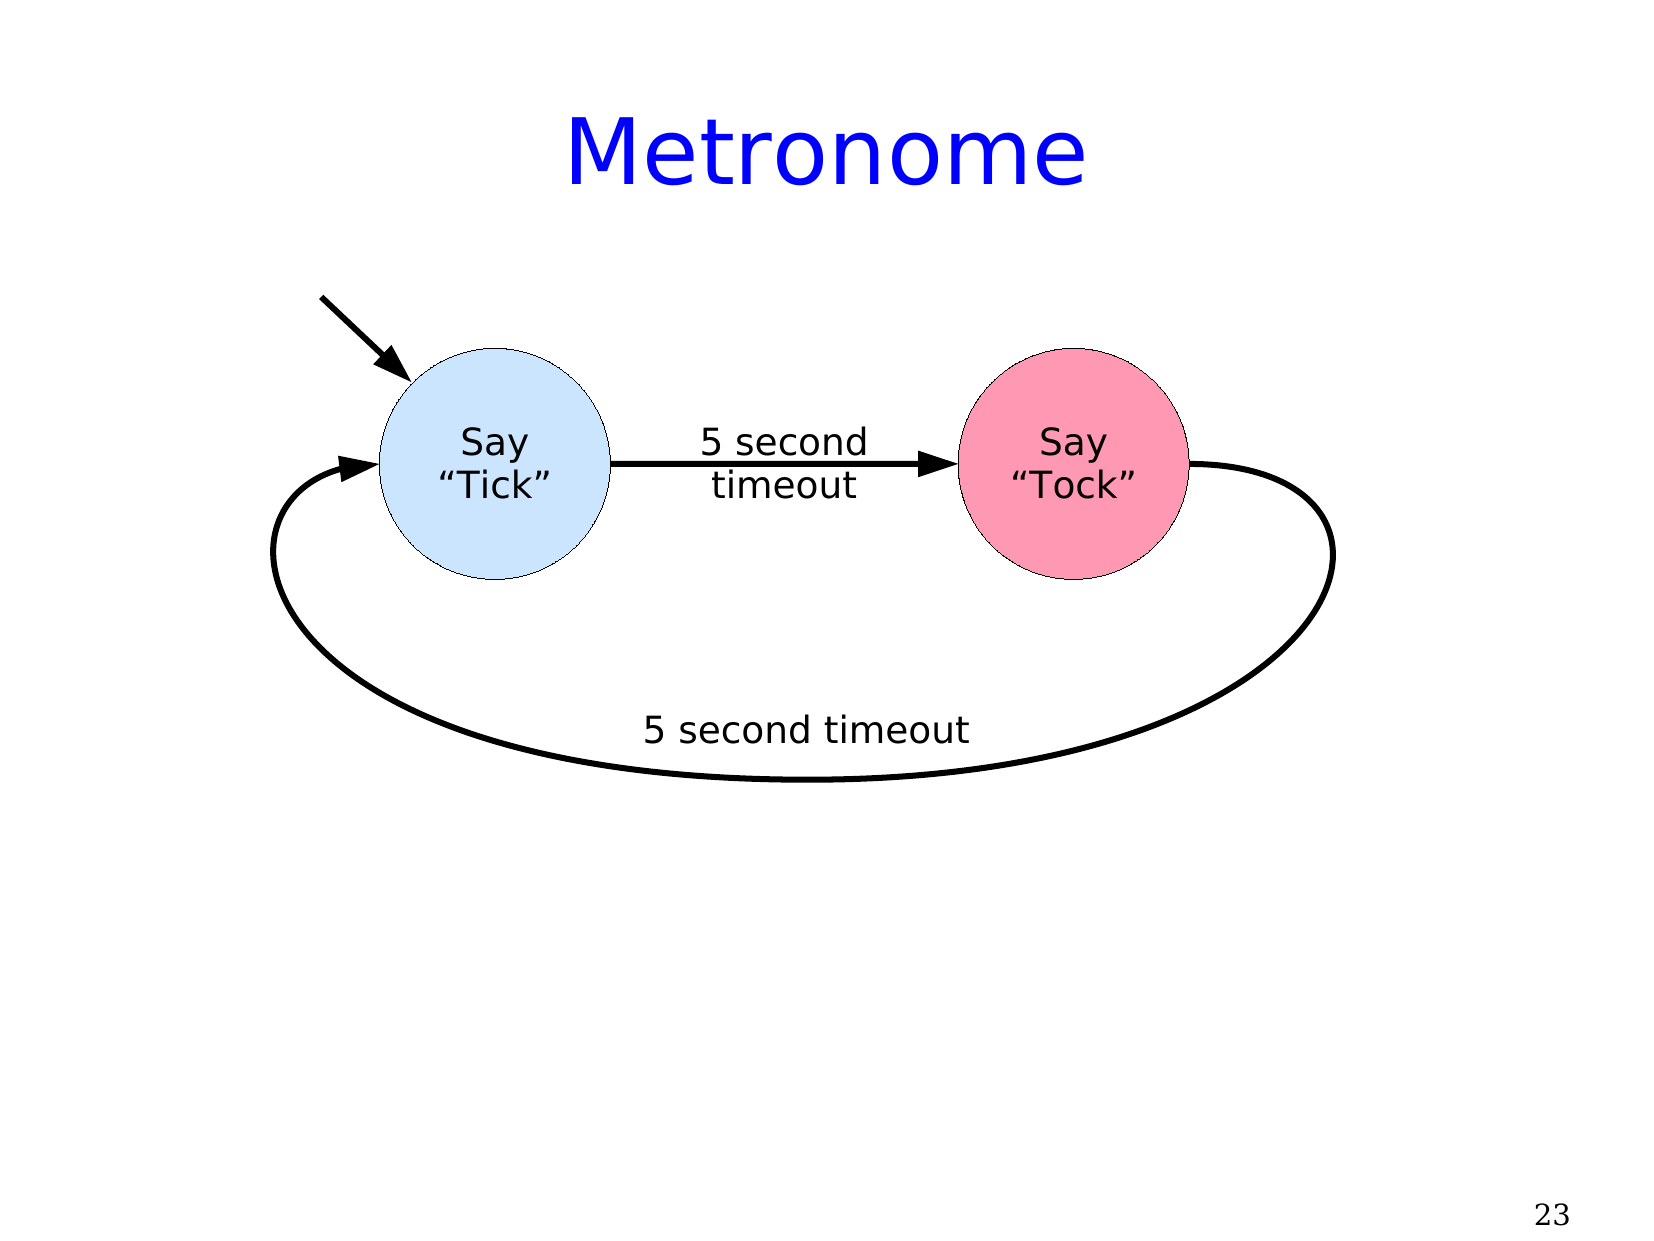

# Metronome
Say
“Tick”
Say
“Tock”
23